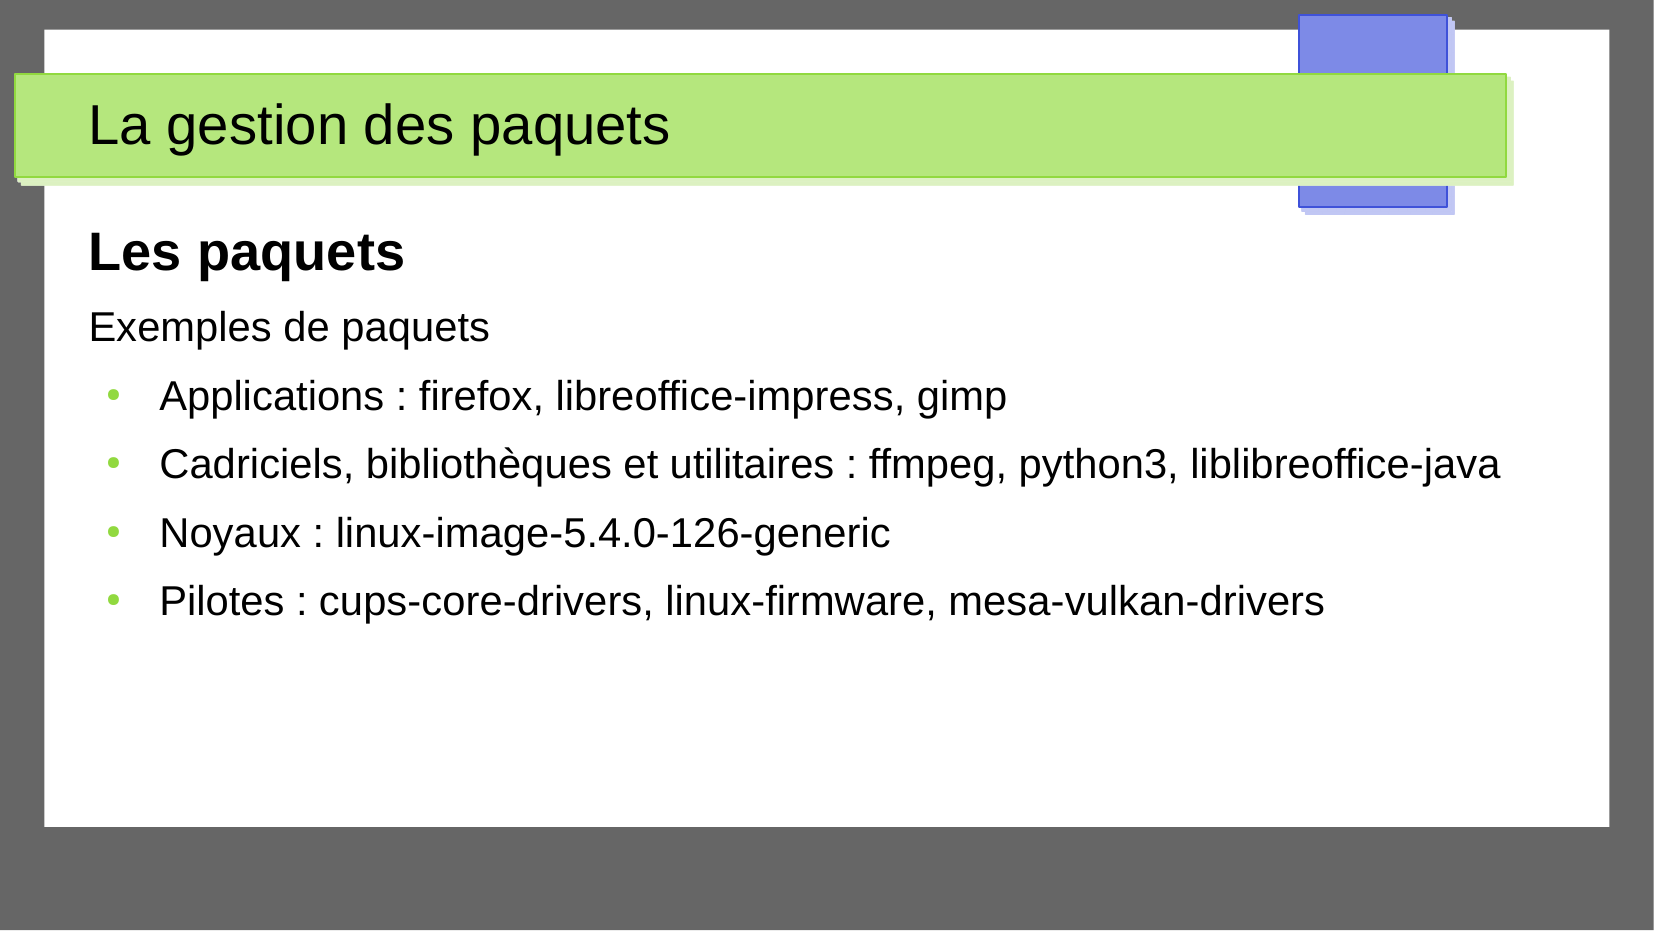

# La gestion des paquets
Les paquets
Exemples de paquets
Applications : firefox, libreoffice-impress, gimp
Cadriciels, bibliothèques et utilitaires : ffmpeg, python3, liblibreoffice-java
Noyaux : linux-image-5.4.0-126-generic
Pilotes : cups-core-drivers, linux-firmware, mesa-vulkan-drivers